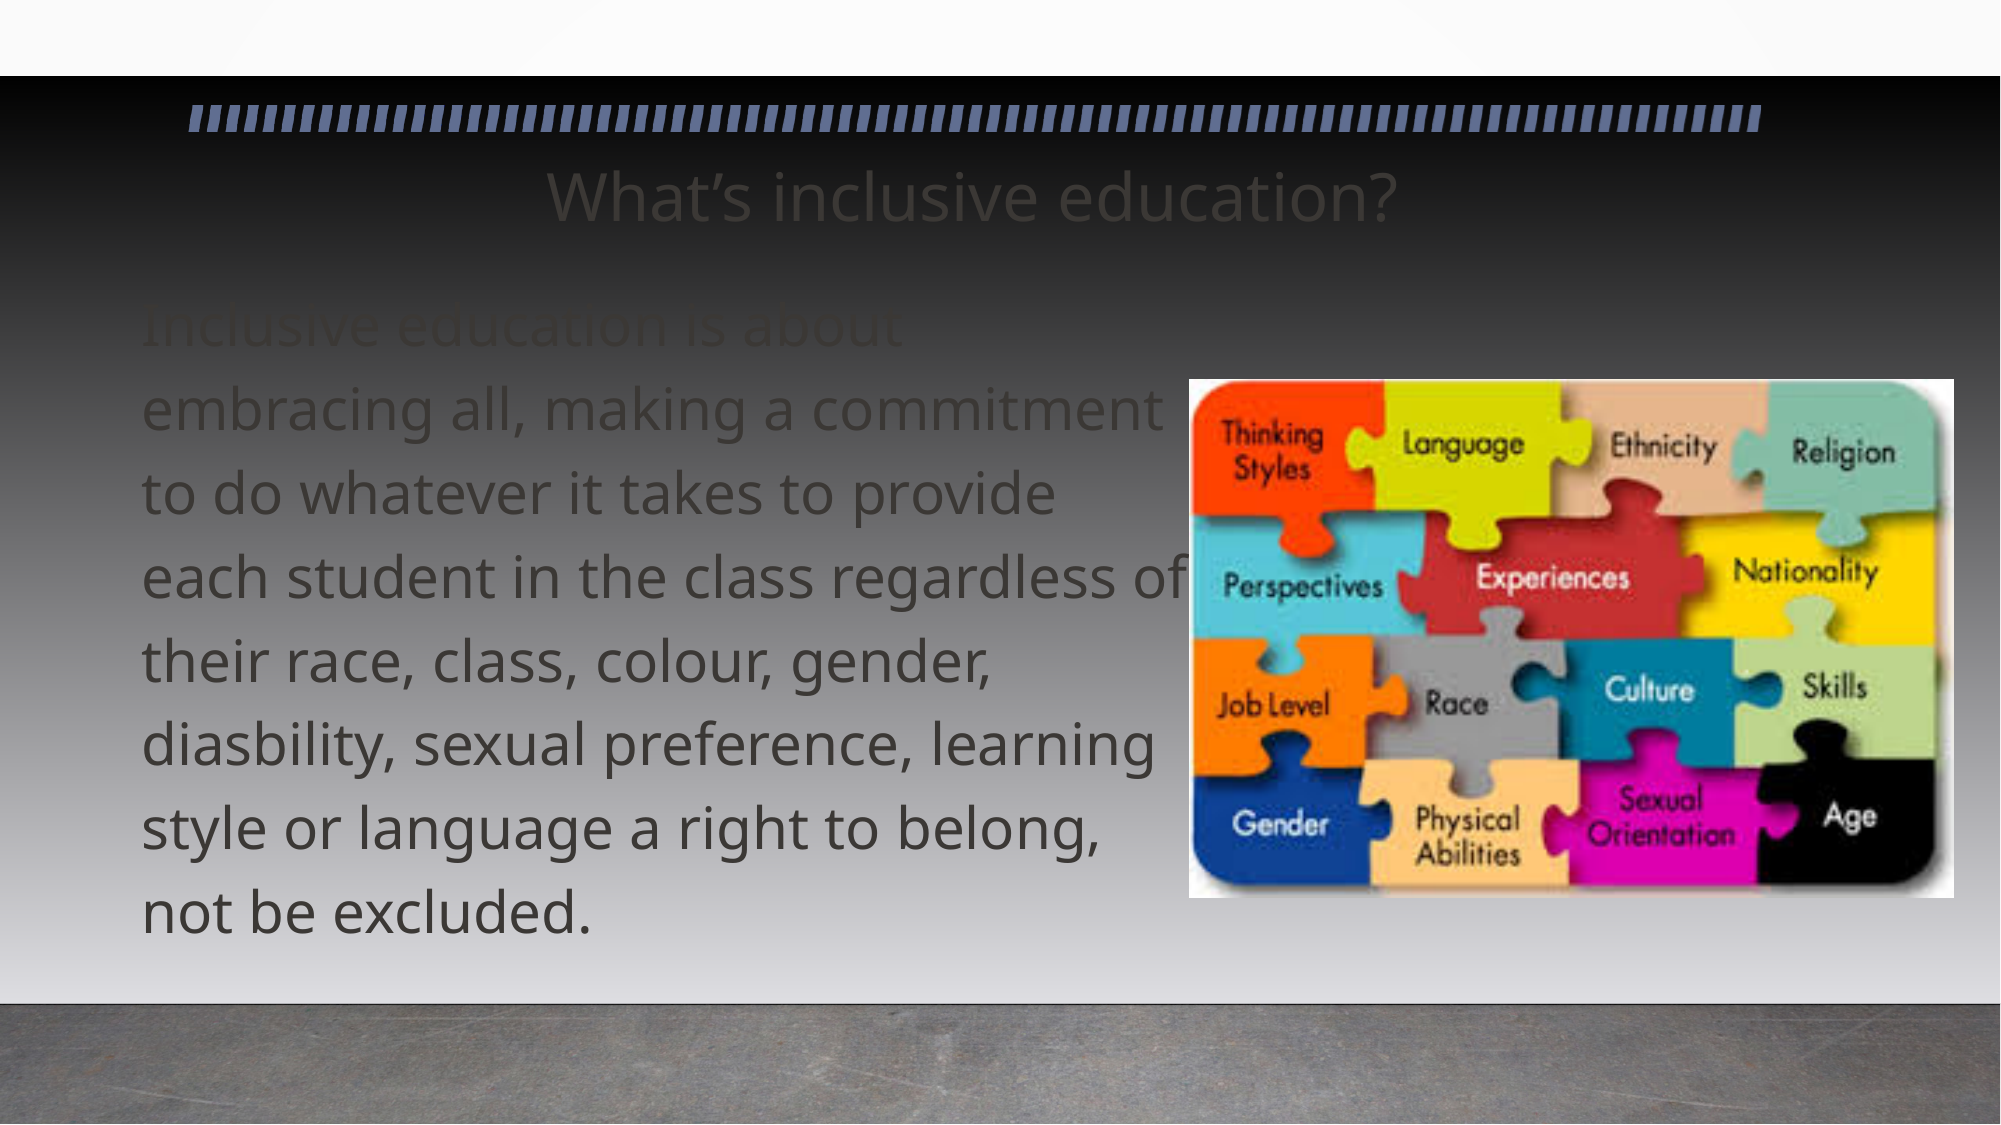

# What’s inclusive education?
Inclusive education is about embracing all, making a commitment to do whatever it takes to provide each student in the class regardless of their race, class, colour, gender, diasbility, sexual preference, learning style or language a right to belong, not be excluded.